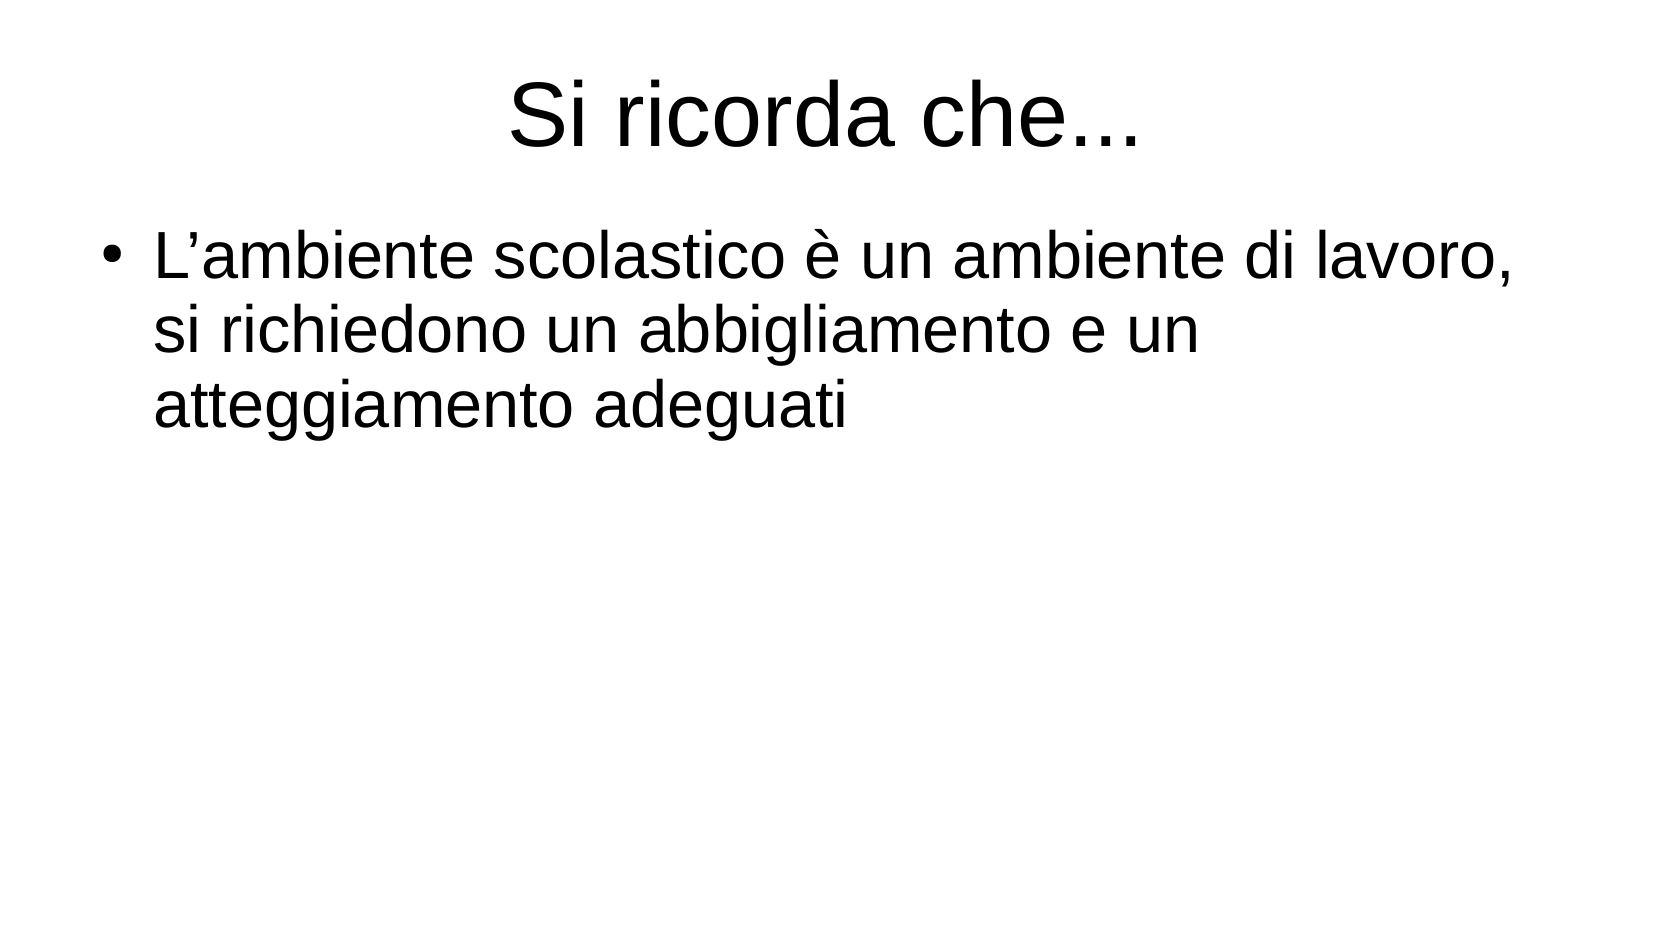

# Si ricorda che...
L’ambiente scolastico è un ambiente di lavoro, si richiedono un abbigliamento e un atteggiamento adeguati